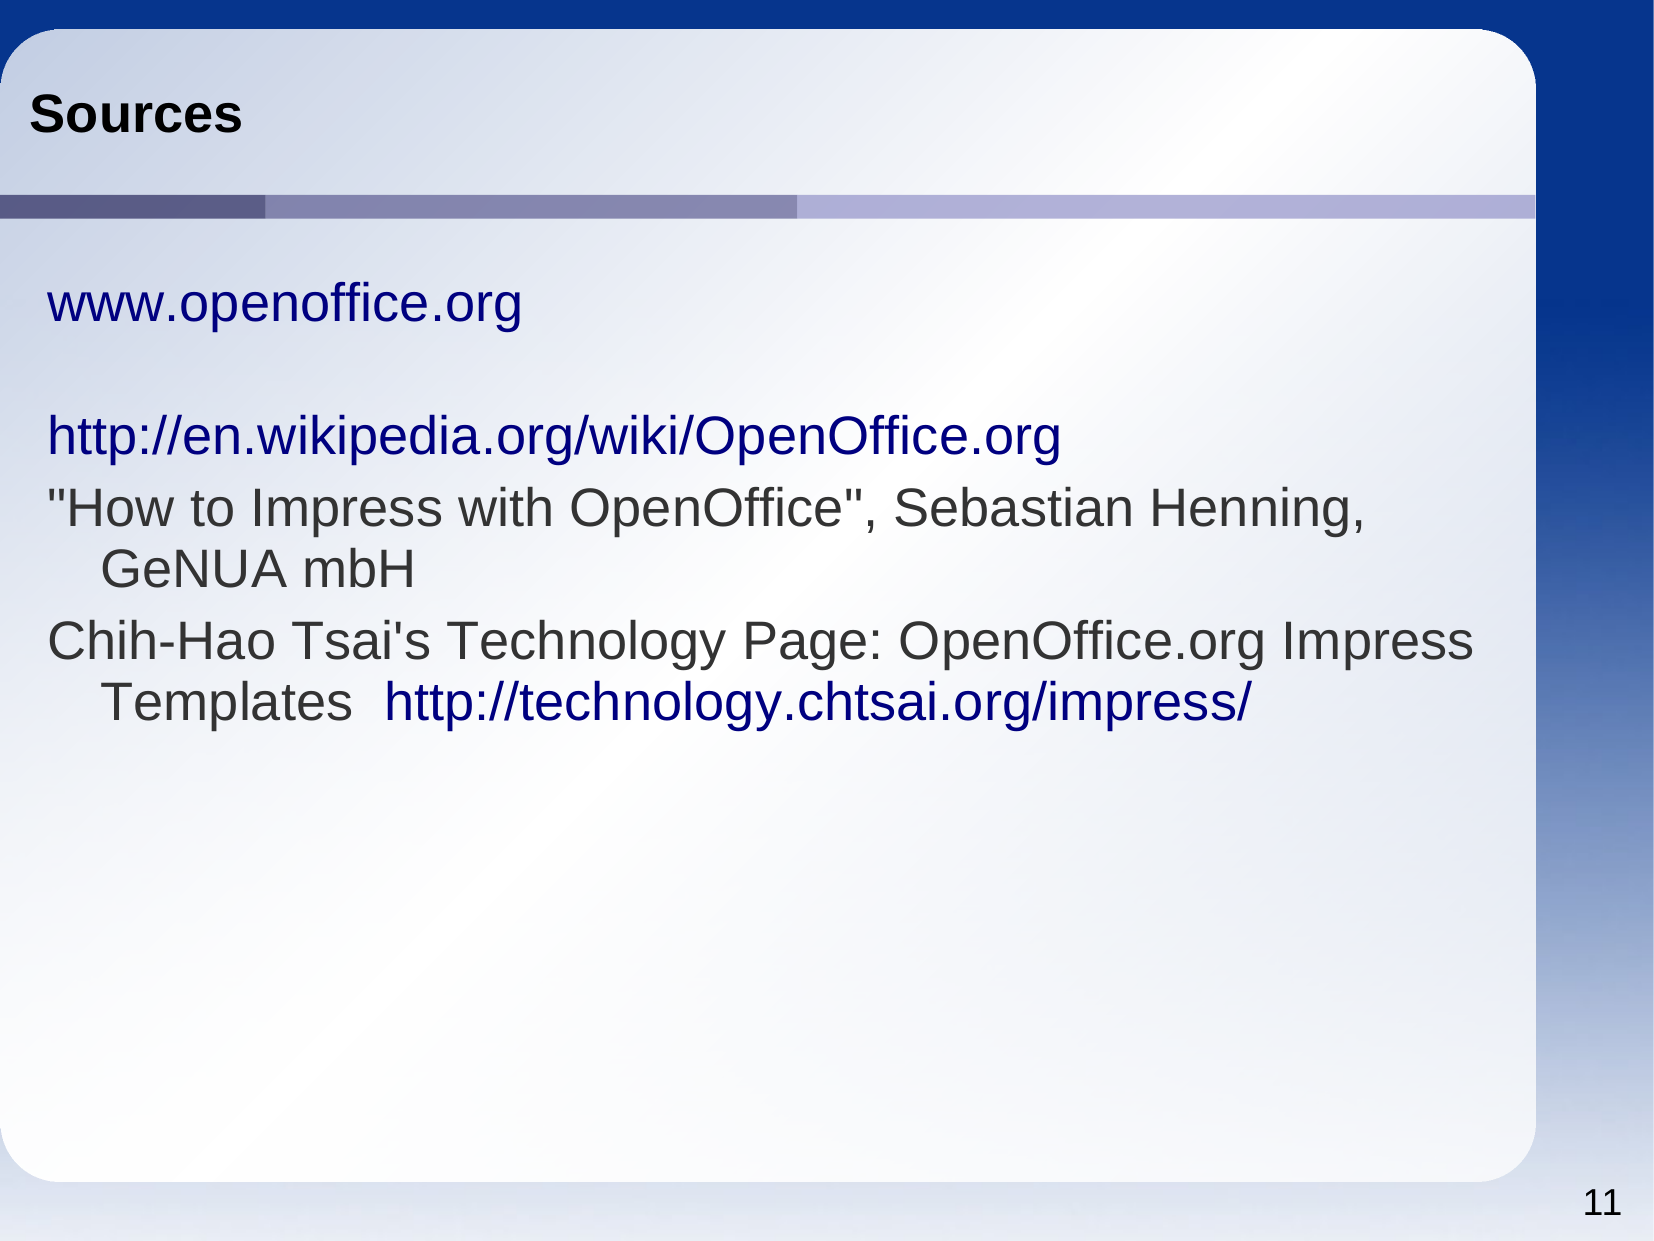

# Sources
www.openoffice.org
http://en.wikipedia.org/wiki/OpenOffice.org
"How to Impress with OpenOffice", Sebastian Henning, GeNUA mbH
Chih-Hao Tsai's Technology Page: OpenOffice.org Impress Templates http://technology.chtsai.org/impress/
11